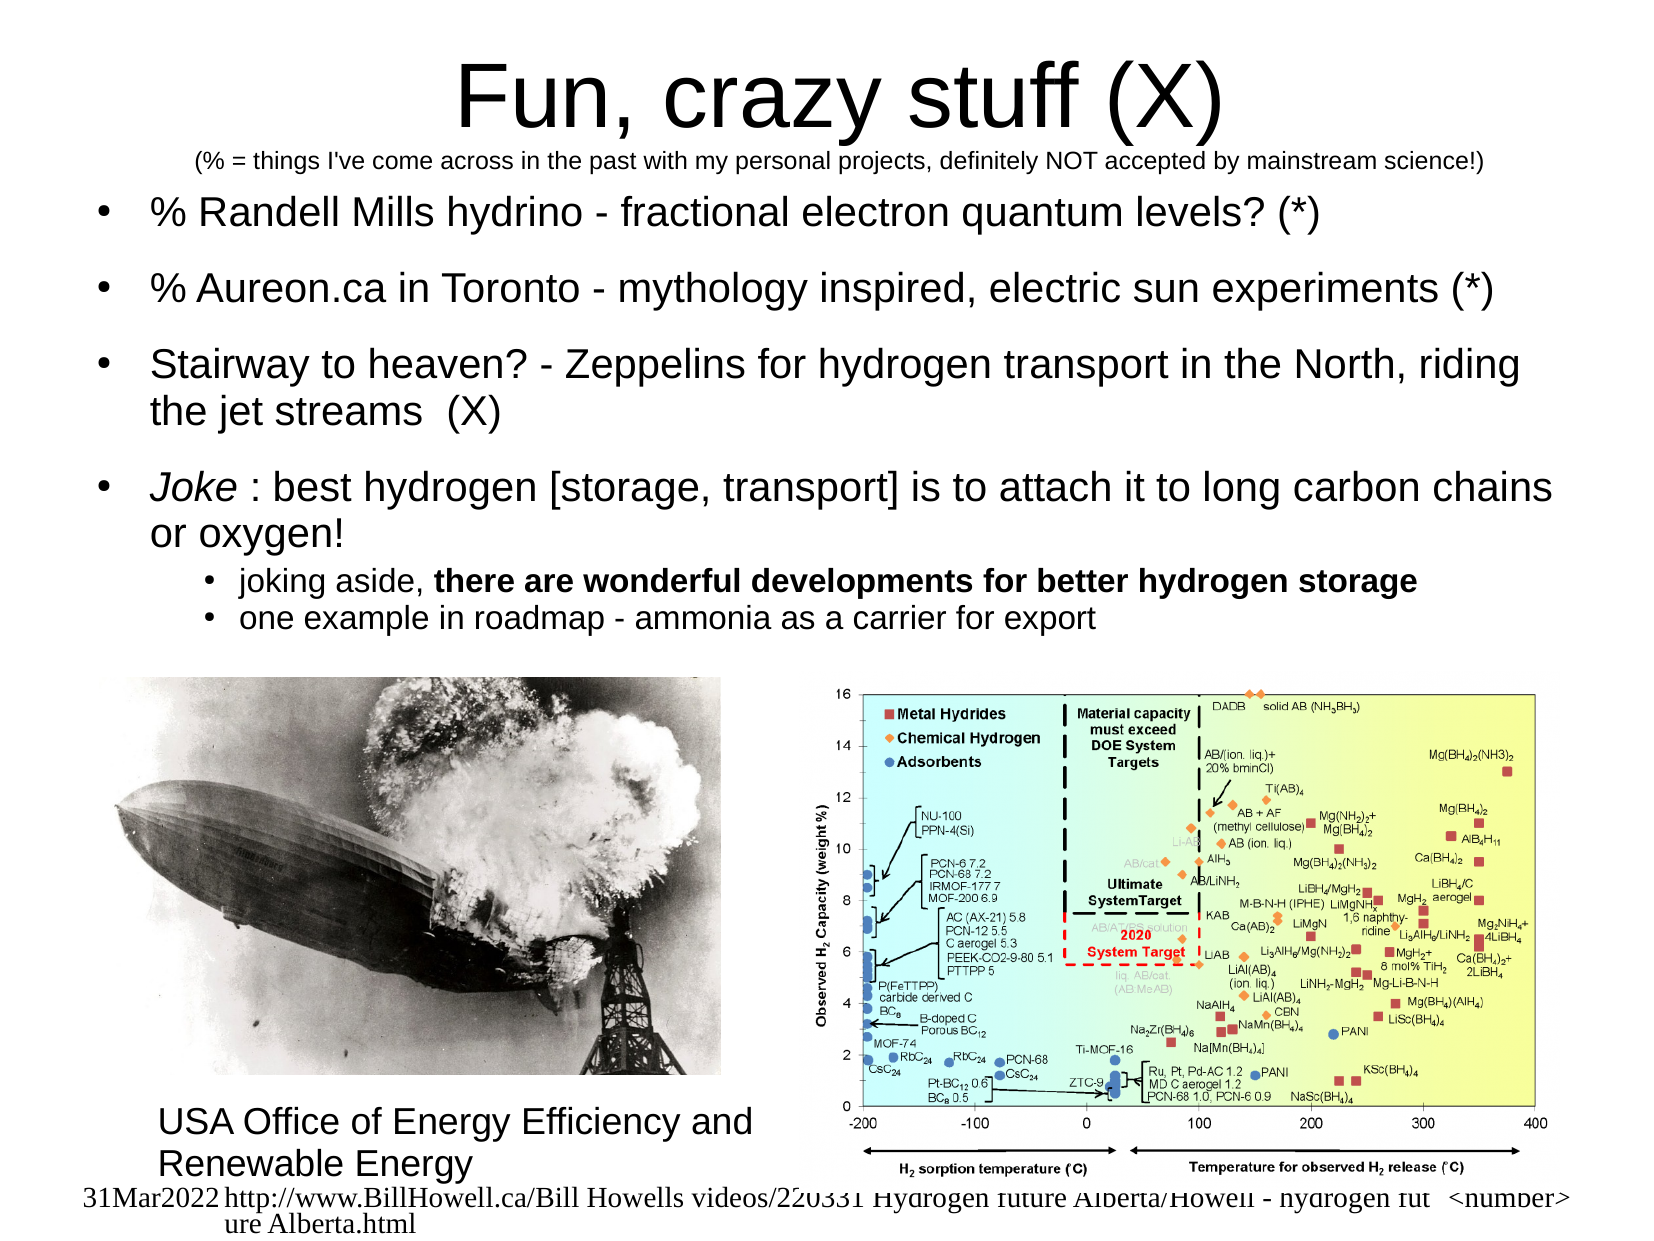

# Fun, crazy stuff (X) (% = things I've come across in the past with my personal projects, definitely NOT accepted by mainstream science!)
% Randell Mills hydrino - fractional electron quantum levels? (*)
% Aureon.ca in Toronto - mythology inspired, electric sun experiments (*)
Stairway to heaven? - Zeppelins for hydrogen transport in the North, riding the jet streams (X)
Joke : best hydrogen [storage, transport] is to attach it to long carbon chains or oxygen!
joking aside, there are wonderful developments for better hydrogen storage
one example in roadmap - ammonia as a carrier for export
USA Office of Energy Efficiency and Renewable Energy
31Mar2022
http://www.BillHowell.ca/Bill Howells videos/220331 Hydrogen future Alberta/Howell - hydrogen future Alberta.html
14